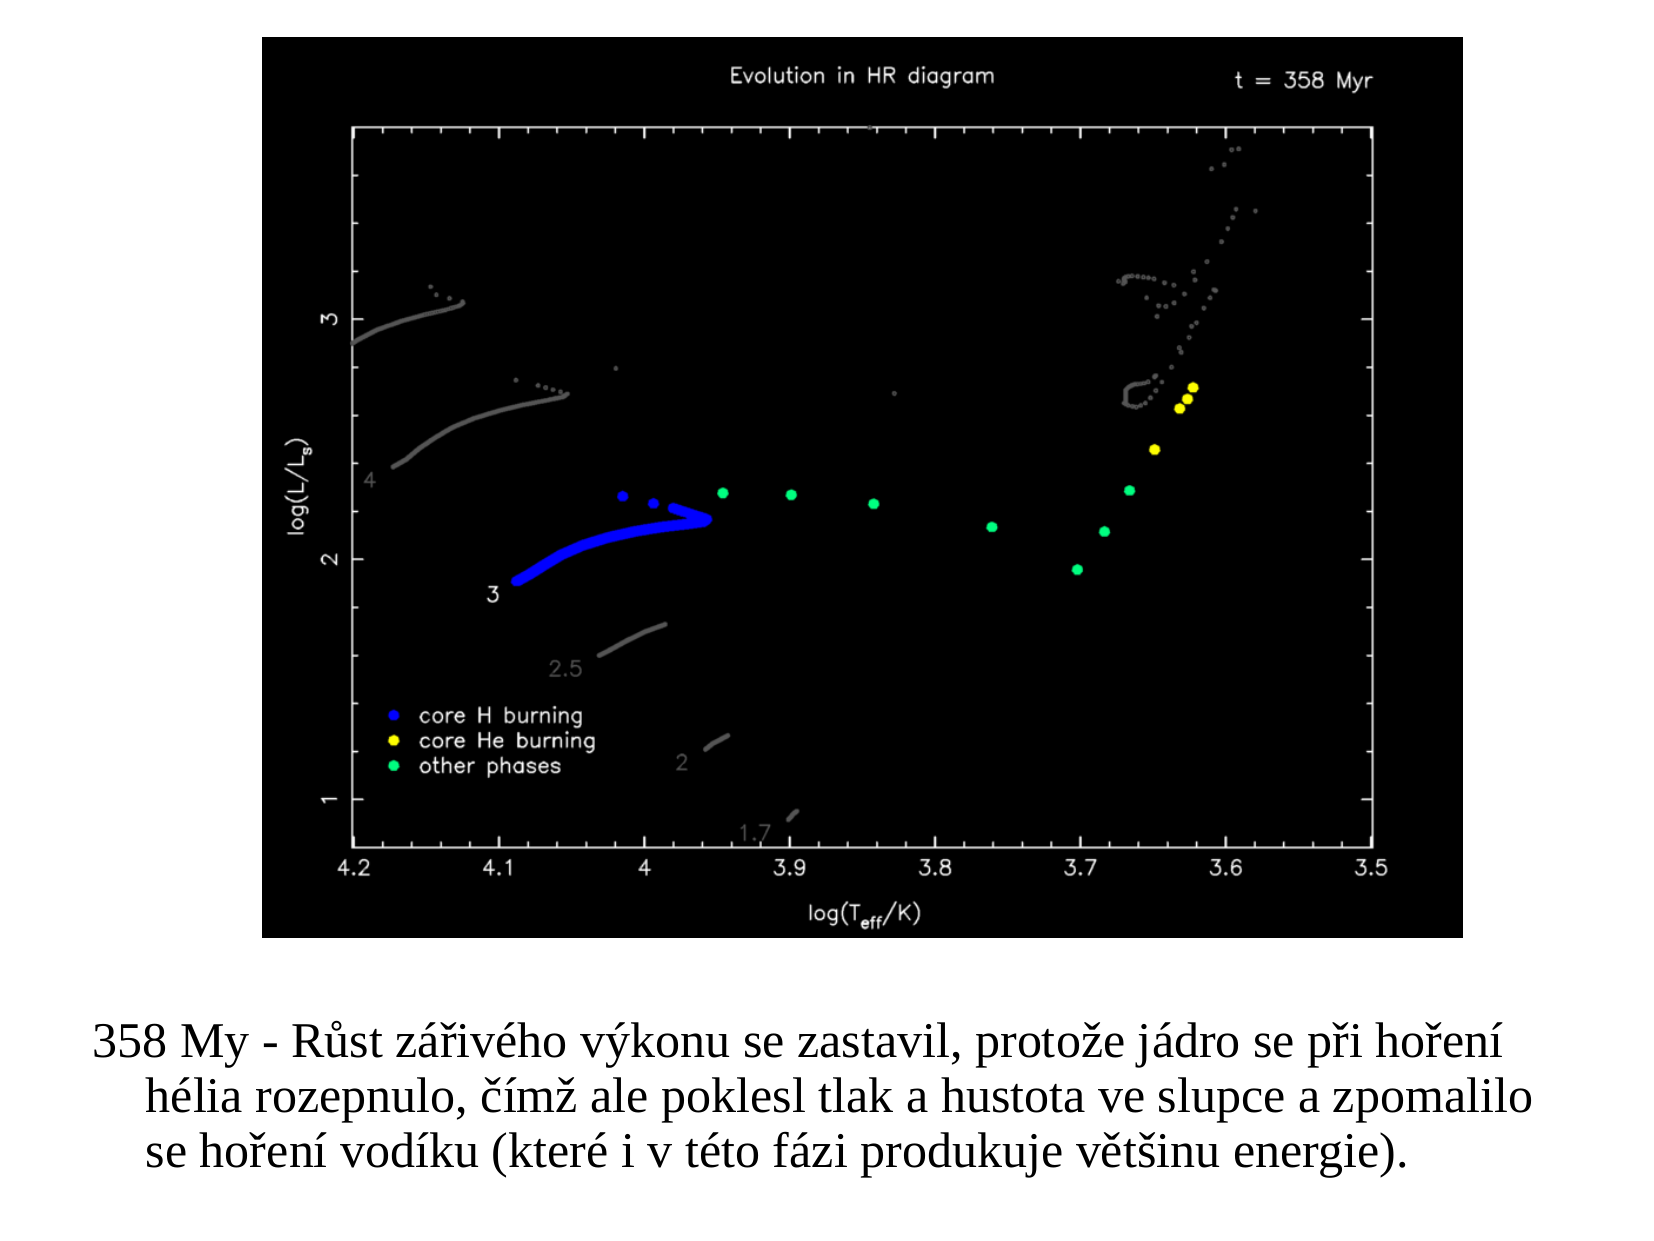

# 358 My - Růst zářivého výkonu se zastavil, protože jádro se při hoření hélia rozepnulo, čímž ale poklesl tlak a hustota ve slupce a zpomalilo se hoření vodíku (které i v této fázi produkuje většinu energie).